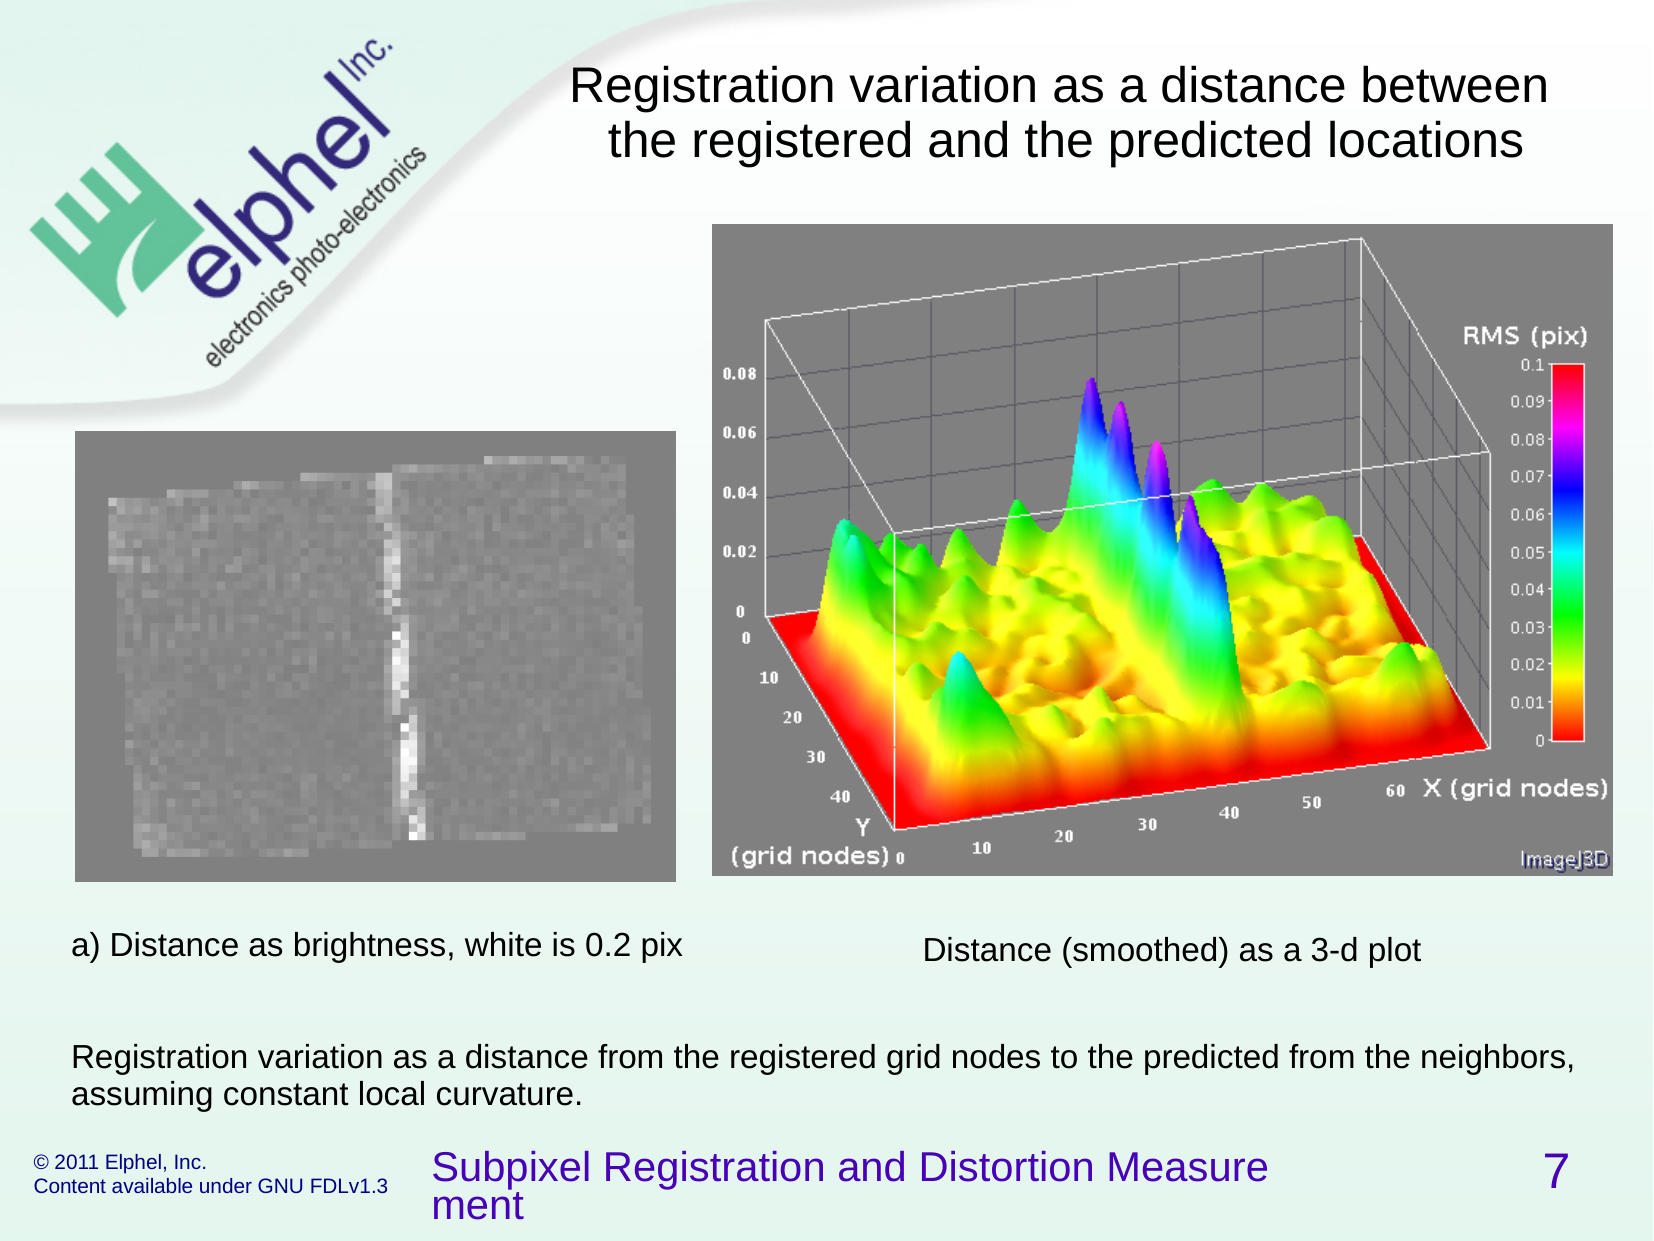

# Registration variation as a distance between the registered and the predicted locations
a) Distance as brightness, white is 0.2 pix
Distance (smoothed) as a 3-d plot
Registration variation as a distance from the registered grid nodes to the predicted from the neighbors, assuming constant local curvature.
Subpixel Registration and Distortion Measurement
7